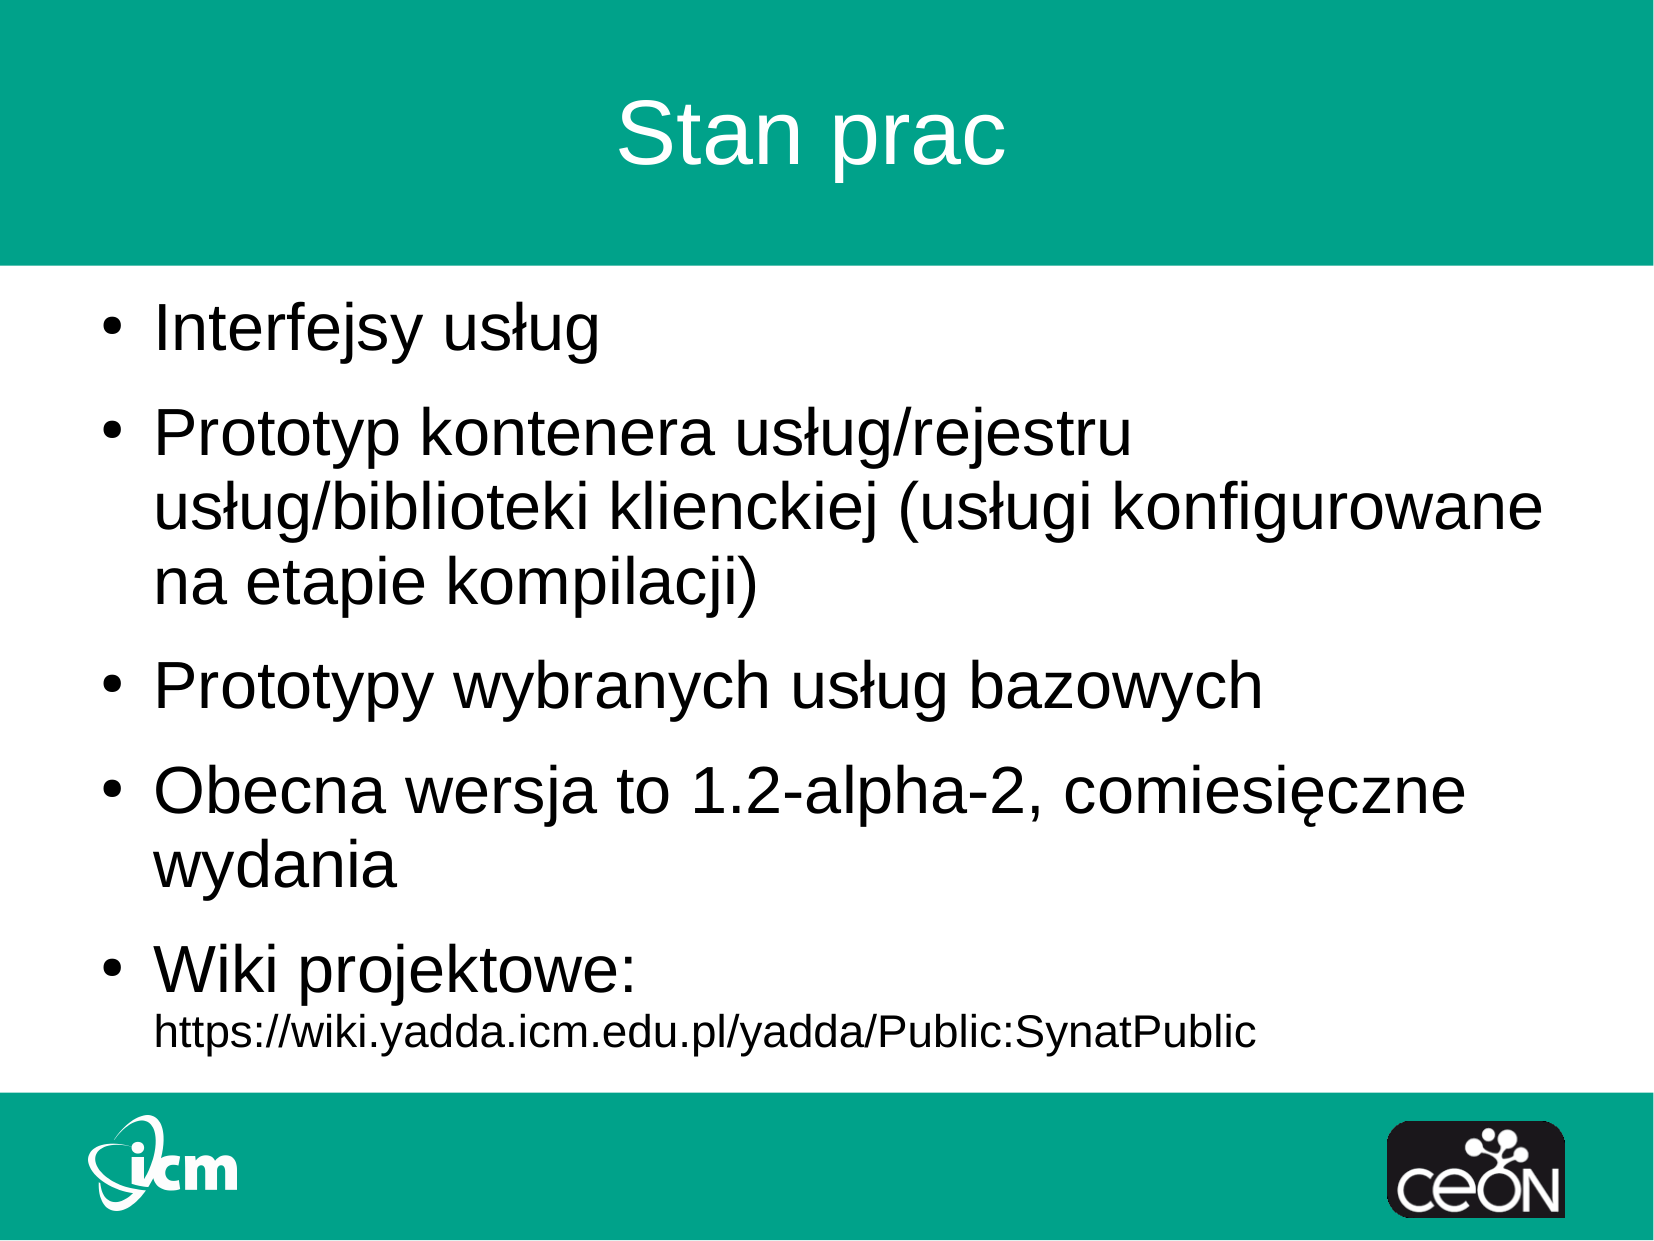

# Stan prac
Interfejsy usług
Prototyp kontenera usług/rejestru usług/biblioteki klienckiej (usługi konfigurowane na etapie kompilacji)
Prototypy wybranych usług bazowych
Obecna wersja to 1.2-alpha-2, comiesięczne wydania
Wiki projektowe: https://wiki.yadda.icm.edu.pl/yadda/Public:SynatPublic